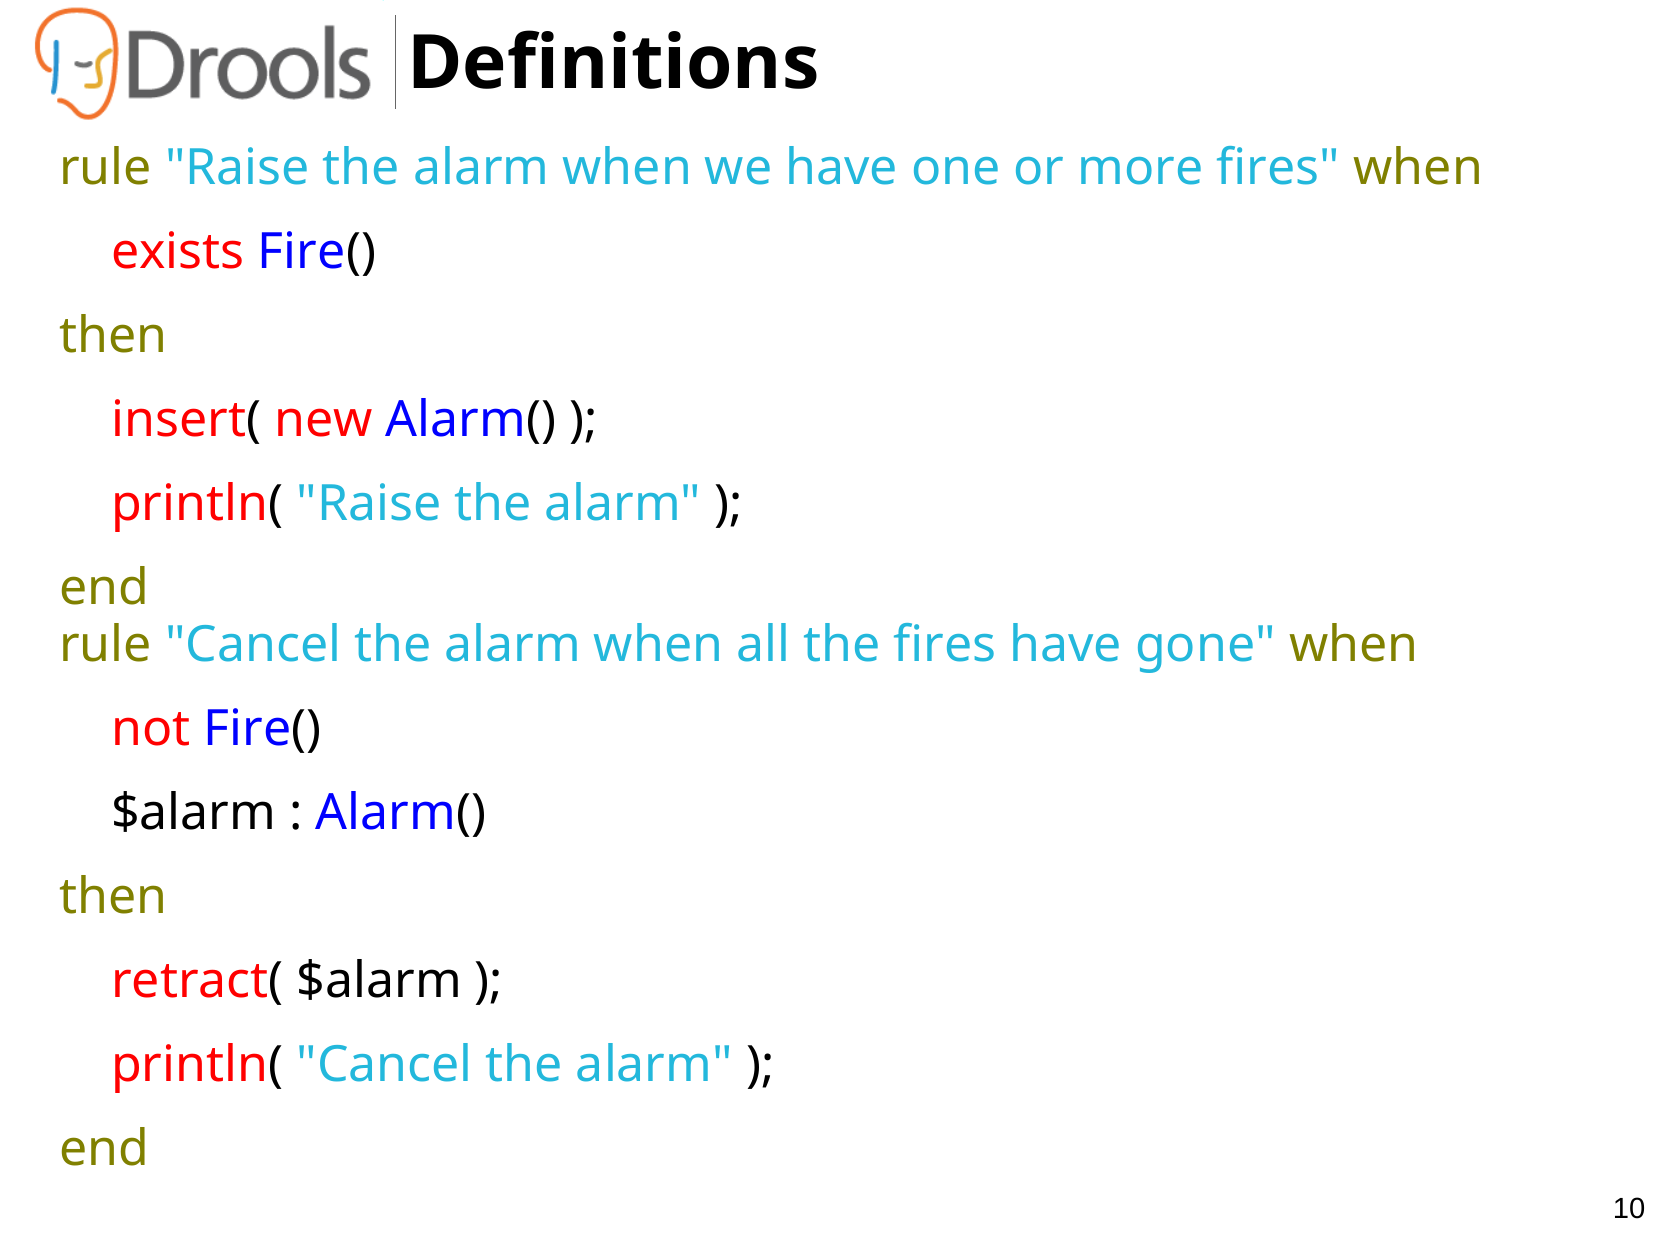

# Definitions
rule "Raise the alarm when we have one or more fires" when
 exists Fire()
then
 insert( new Alarm() );
 println( "Raise the alarm" );
end
rule "Cancel the alarm when all the fires have gone" when
 not Fire()
 $alarm : Alarm()
then
 retract( $alarm );
 println( "Cancel the alarm" );
end